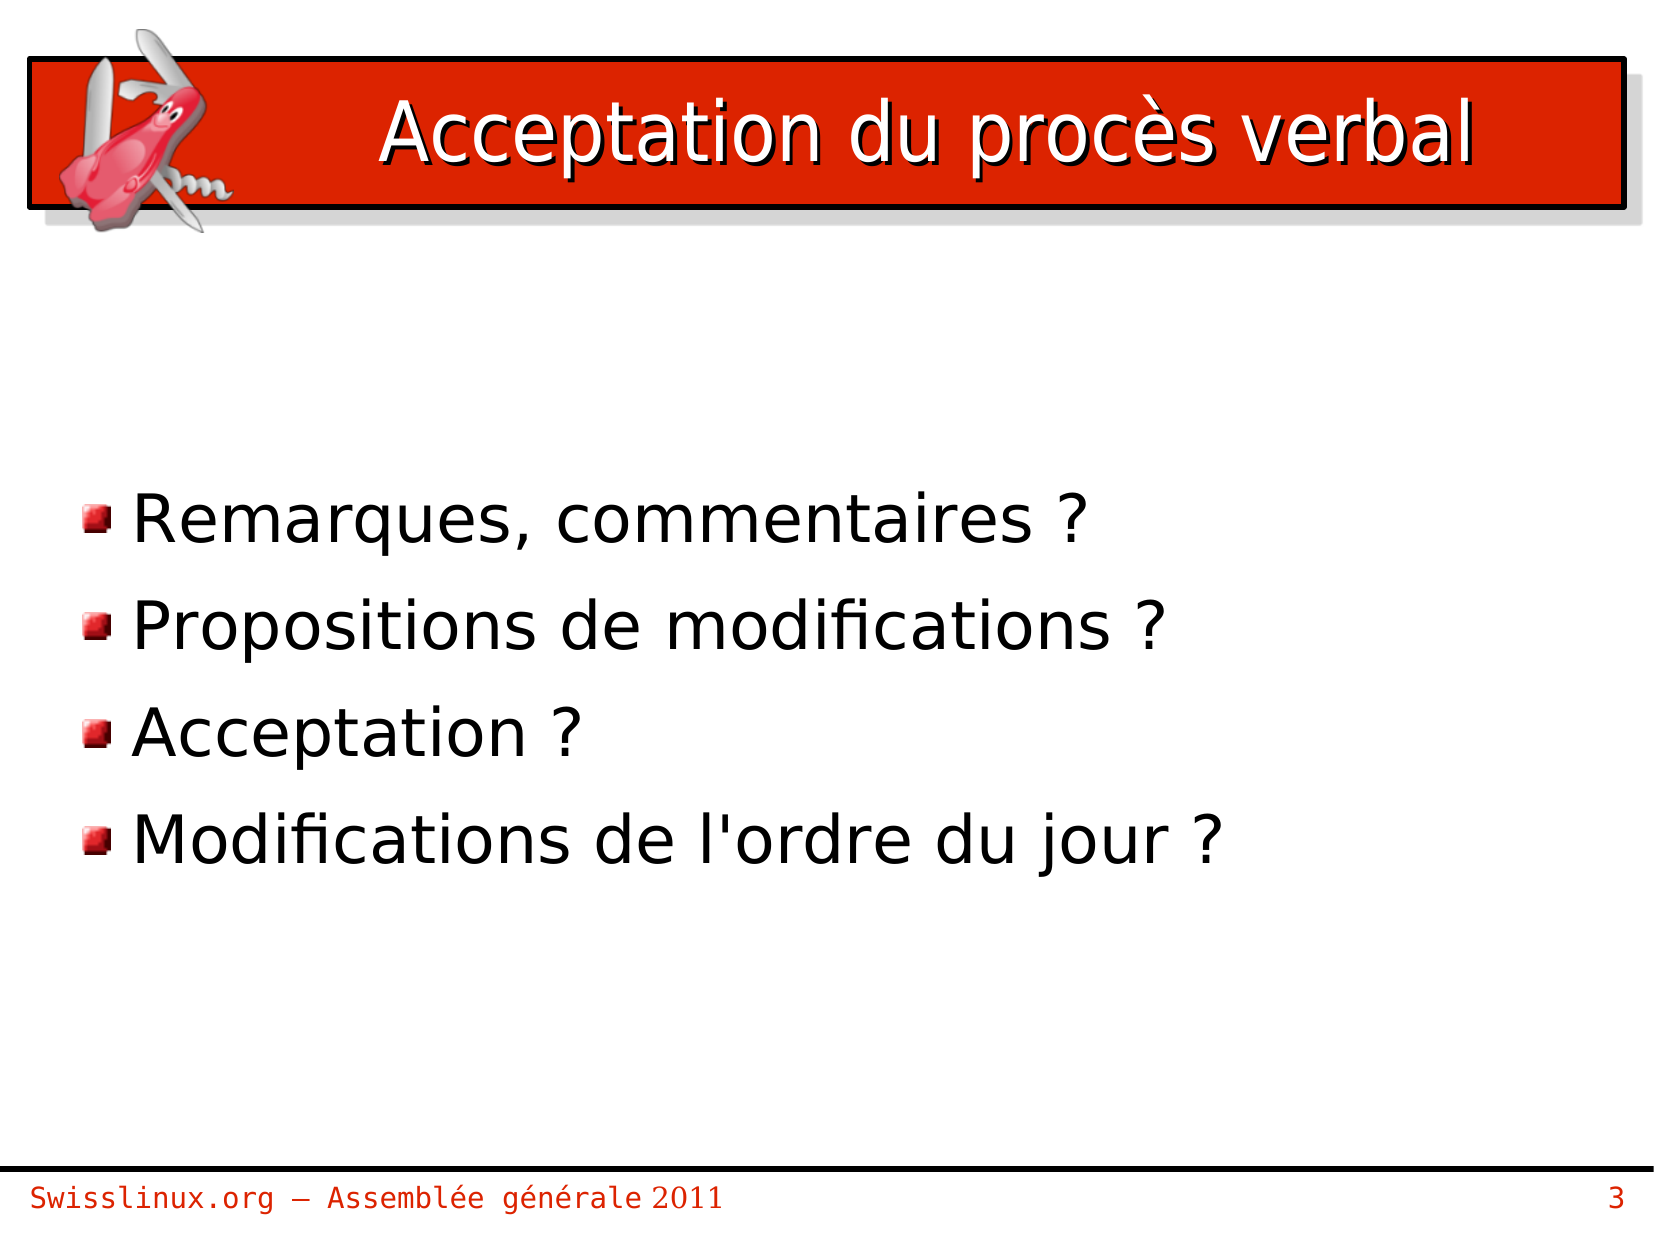

# Acceptation du procès verbal
 Remarques, commentaires ?
 Propositions de modifications ?
 Acceptation ?
 Modifications de l'ordre du jour ?
26 Janvier 2007
3